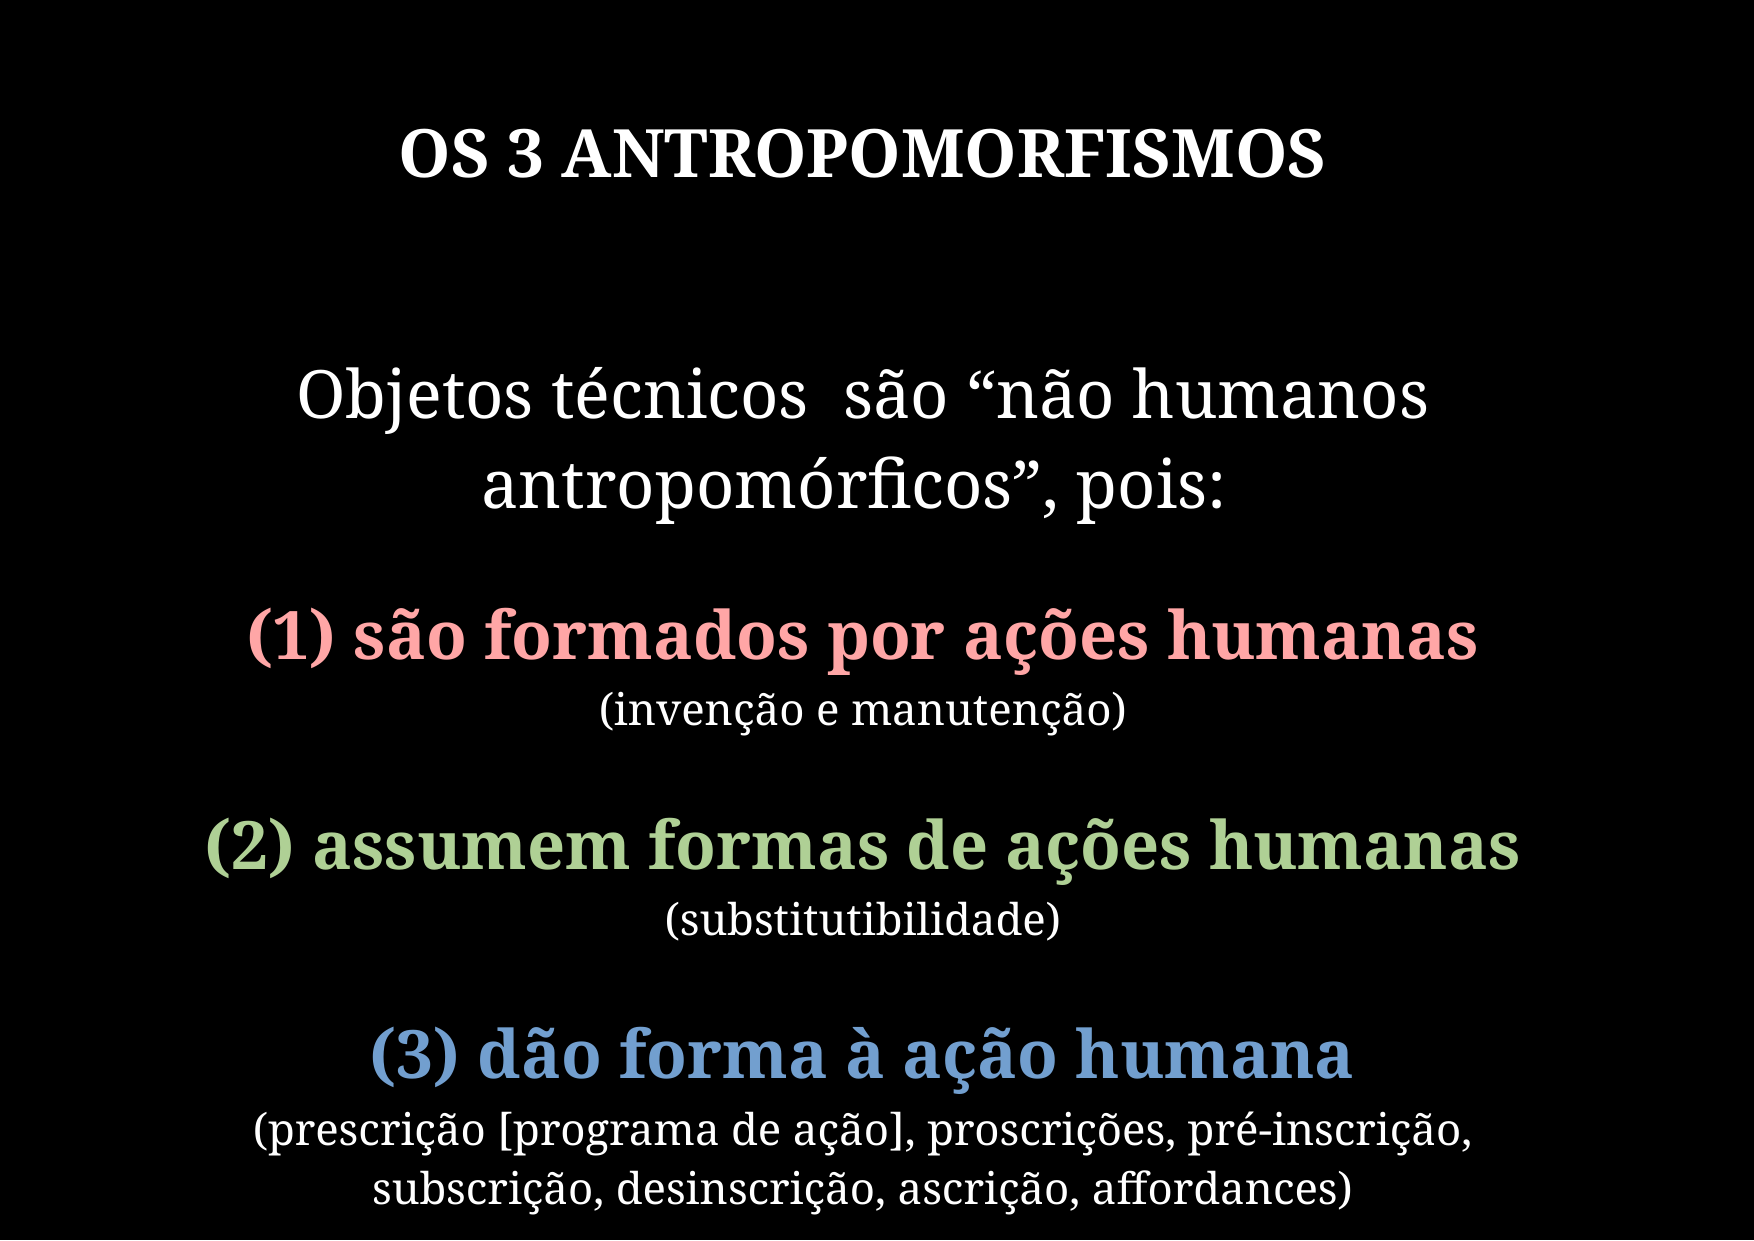

OS 3 ANTROPOMORFISMOS
Objetos técnicos são “não humanos antropomórficos”, pois:
(1) são formados por ações humanas
(invenção e manutenção)
(2) assumem formas de ações humanas
(substitutibilidade)
(3) dão forma à ação humana
(prescrição [programa de ação], proscrições, pré-inscrição, subscrição, desinscrição, ascrição, affordances)